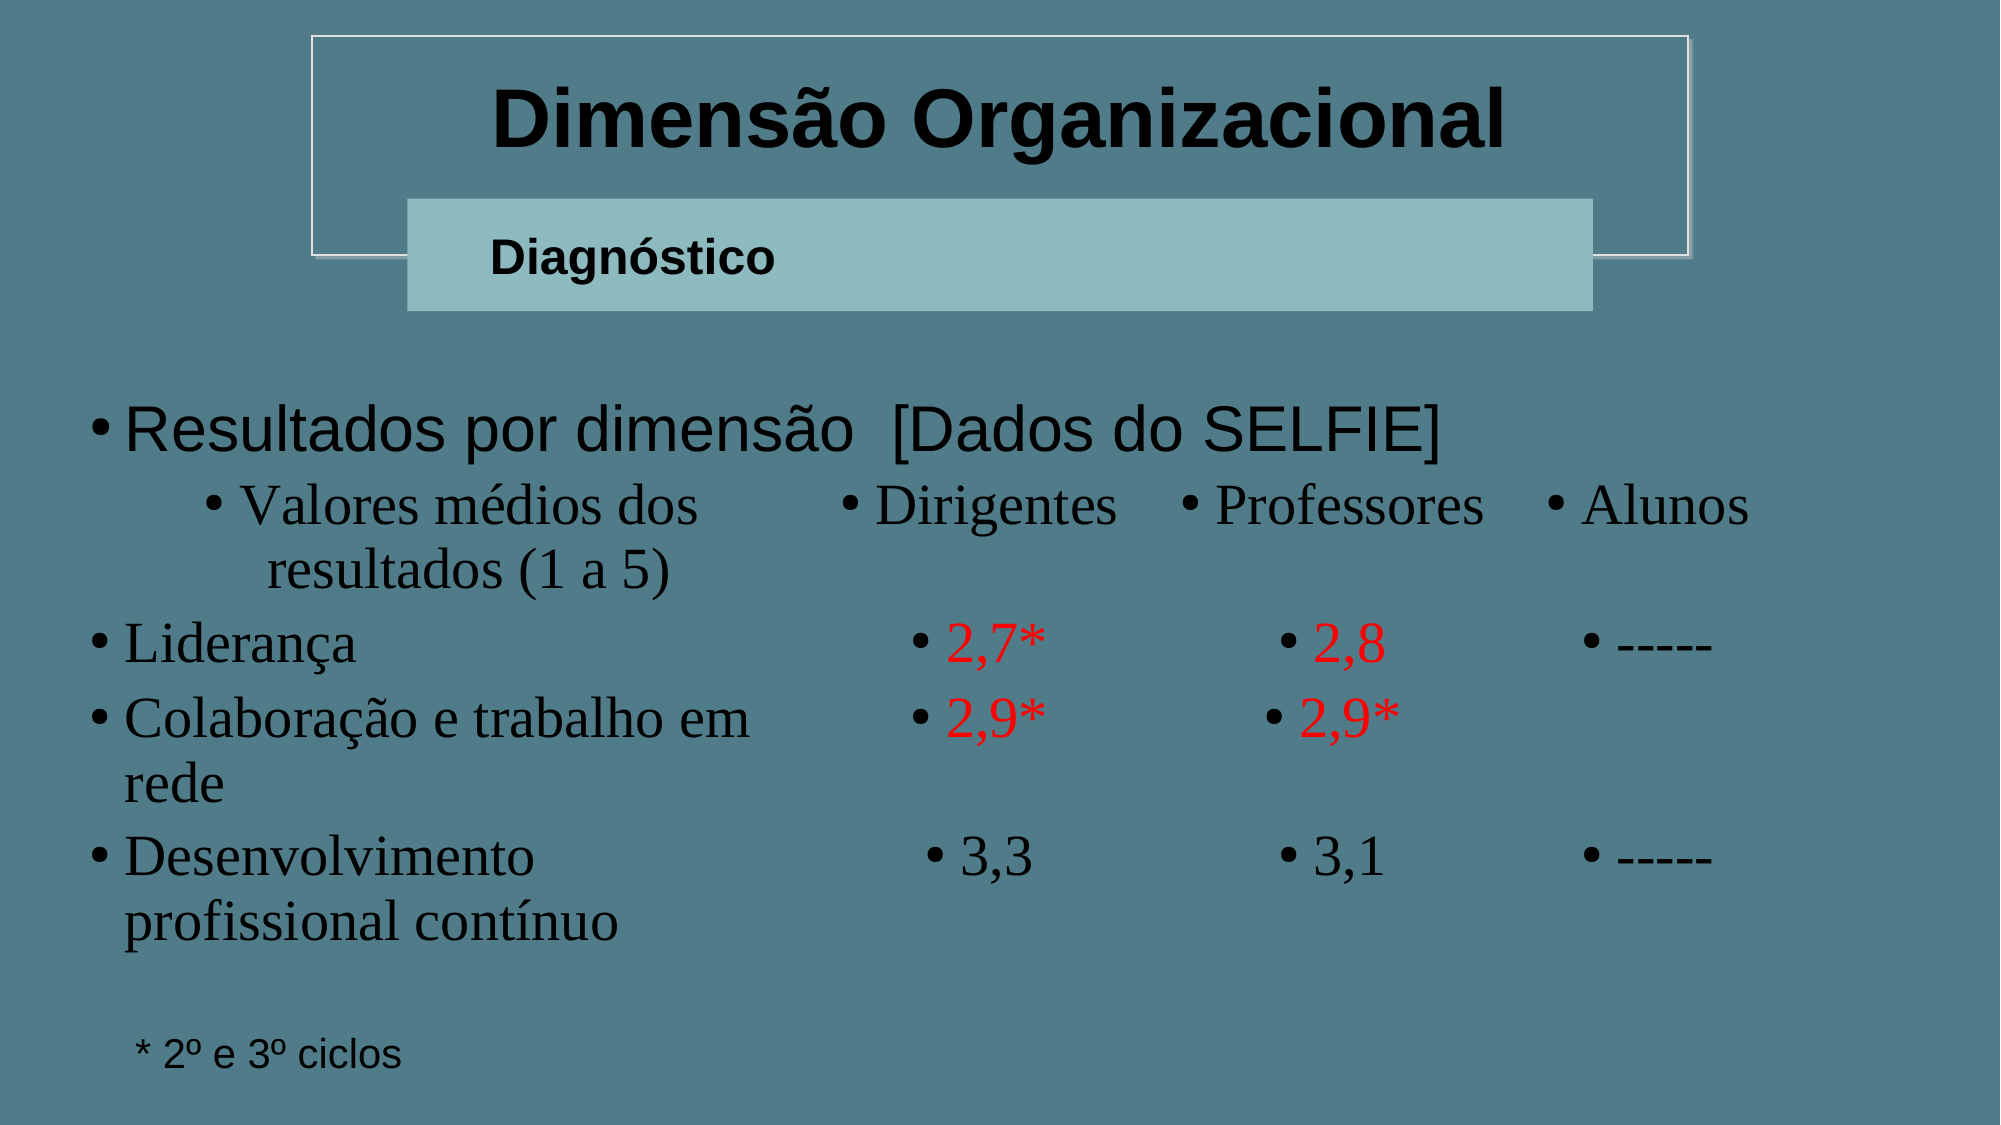

Dimensão Organizacional
Diagnóstico
| Resultados por dimensão  [Dados do SELFIE] | | | |
| --- | --- | --- | --- |
| Valores médios dos resultados (1 a 5) | Dirigentes | Professores | Alunos |
| Liderança | 2,7\* | 2,8 | ----- |
| Colaboração e trabalho em rede | 2,9\* | 2,9\* | |
| Desenvolvimento profissional contínuo | 3,3 | 3,1 | ----- |
* 2º e 3º ciclos